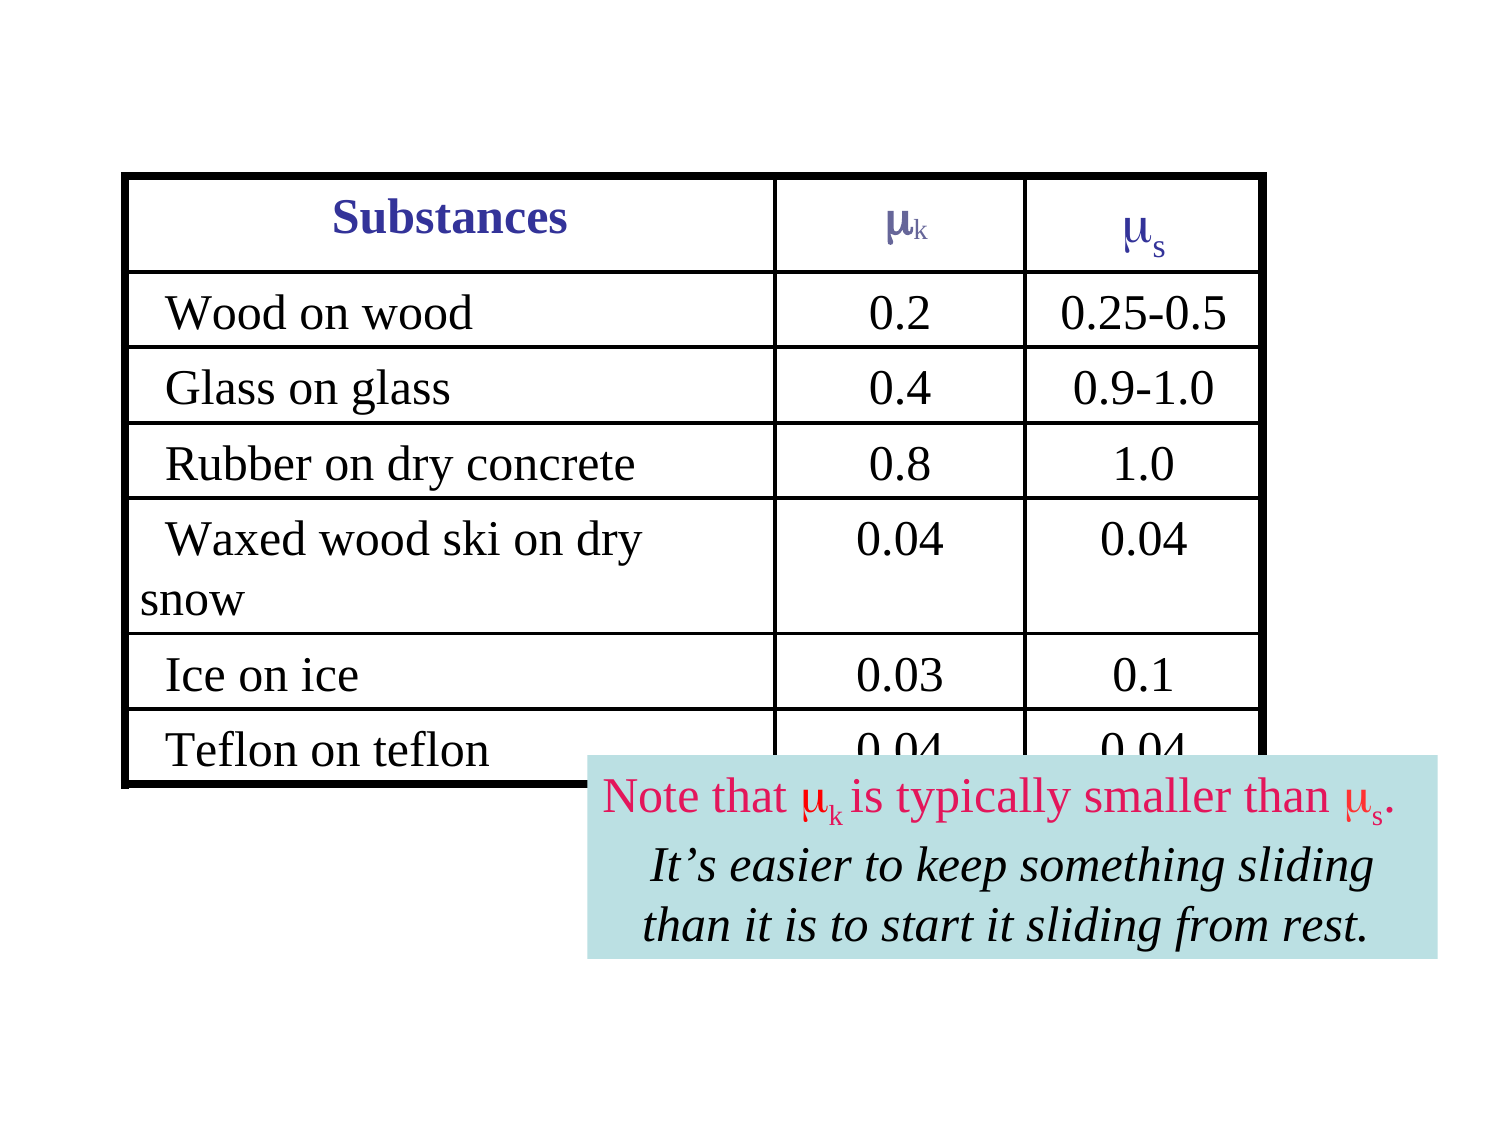

| Substances | μk | μs |
| --- | --- | --- |
| Wood on wood | 0.2 | 0.25-0.5 |
| Glass on glass | 0.4 | 0.9-1.0 |
| Rubber on dry concrete | 0.8 | 1.0 |
| Waxed wood ski on dry snow | 0.04 | 0.04 |
| Ice on ice | 0.03 | 0.1 |
| Teflon on teflon | 0.04 | 0.04 |
Note that μk is typically smaller than μs.
It’s easier to keep something sliding than it is to start it sliding from rest.